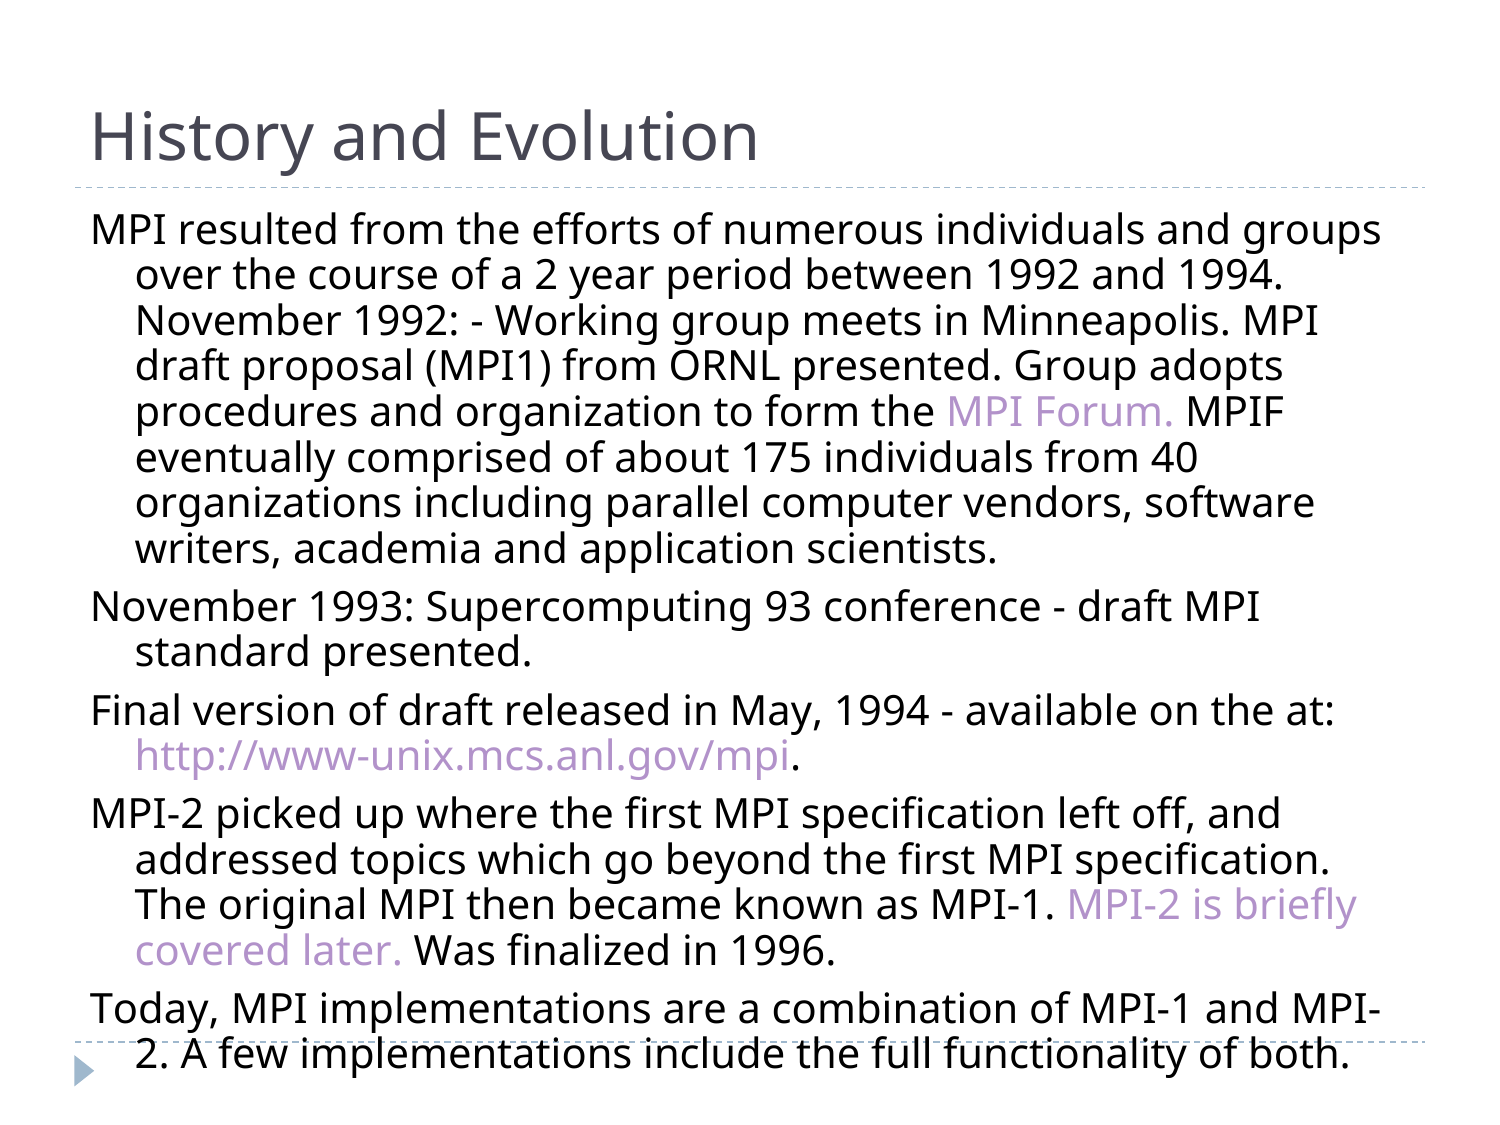

# History and Evolution
MPI resulted from the efforts of numerous individuals and groups over the course of a 2 year period between 1992 and 1994. November 1992: - Working group meets in Minneapolis. MPI draft proposal (MPI1) from ORNL presented. Group adopts procedures and organization to form the MPI Forum. MPIF eventually comprised of about 175 individuals from 40 organizations including parallel computer vendors, software writers, academia and application scientists.
November 1993: Supercomputing 93 conference - draft MPI standard presented.
Final version of draft released in May, 1994 - available on the at: http://www-unix.mcs.anl.gov/mpi.
MPI-2 picked up where the first MPI specification left off, and addressed topics which go beyond the first MPI specification. The original MPI then became known as MPI-1. MPI-2 is briefly covered later. Was finalized in 1996.
Today, MPI implementations are a combination of MPI-1 and MPI-2. A few implementations include the full functionality of both.